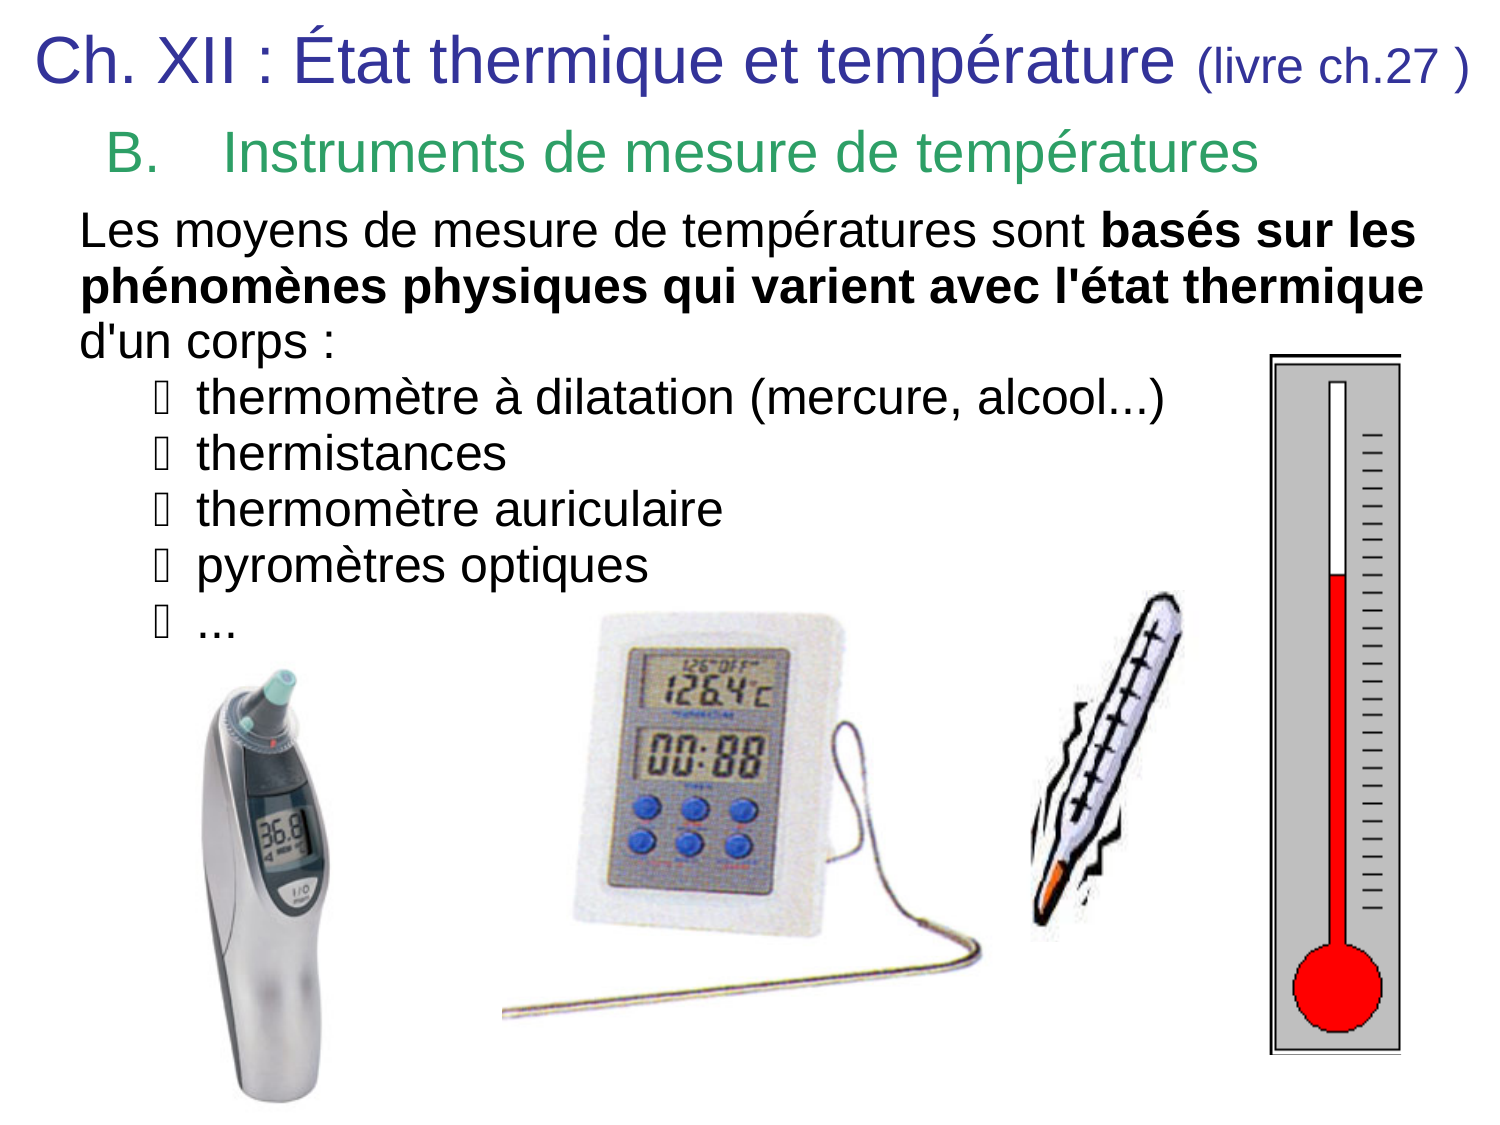

# Ch. XII : État thermique et température (livre ch.27 )
B.	Instruments de mesure de températures
Les moyens de mesure de températures sont basés sur les phénomènes physiques qui varient avec l'état thermique d'un corps :
	 thermomètre à dilatation (mercure, alcool...)
	 thermistances
	 thermomètre auriculaire
	 pyromètres optiques
	 ...